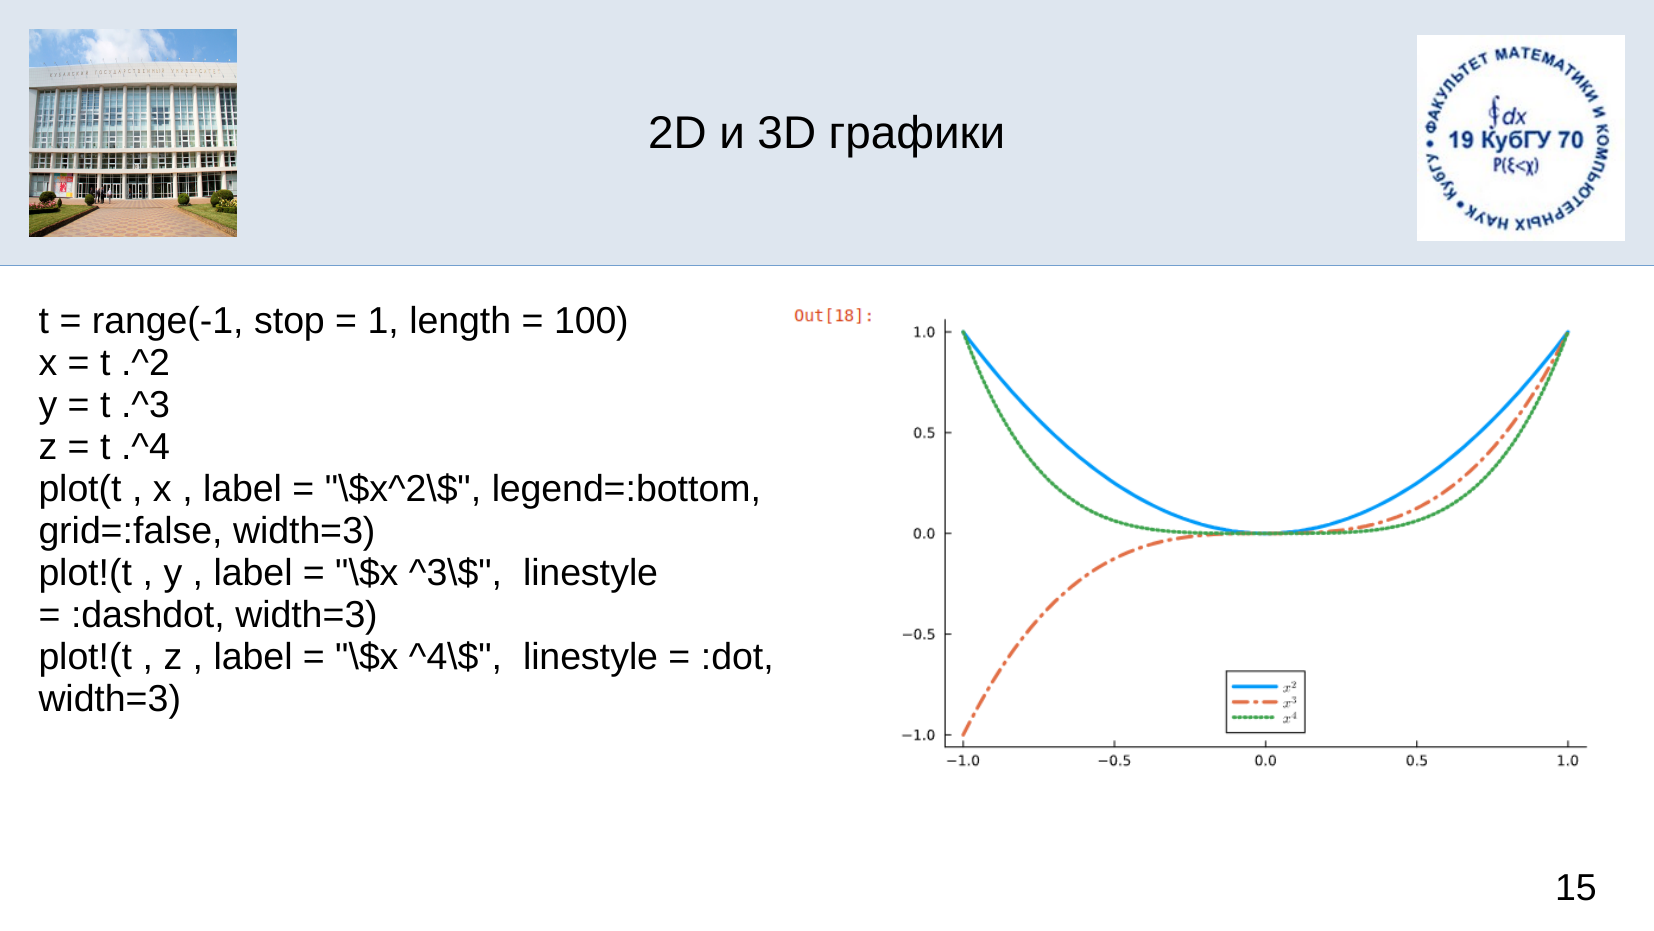

# 2D и 3D графики
t = range(-1, stop = 1, length = 100)
x = t .^2
y = t .^3
z = t .^4
plot(t , x , label = "\$x^2\$", legend=:bottom, grid=:false, width=3)
plot!(t , y , label = "\$x ^3\$", linestyle = :dashdot, width=3)
plot!(t , z , label = "\$x ^4\$", linestyle = :dot, width=3)